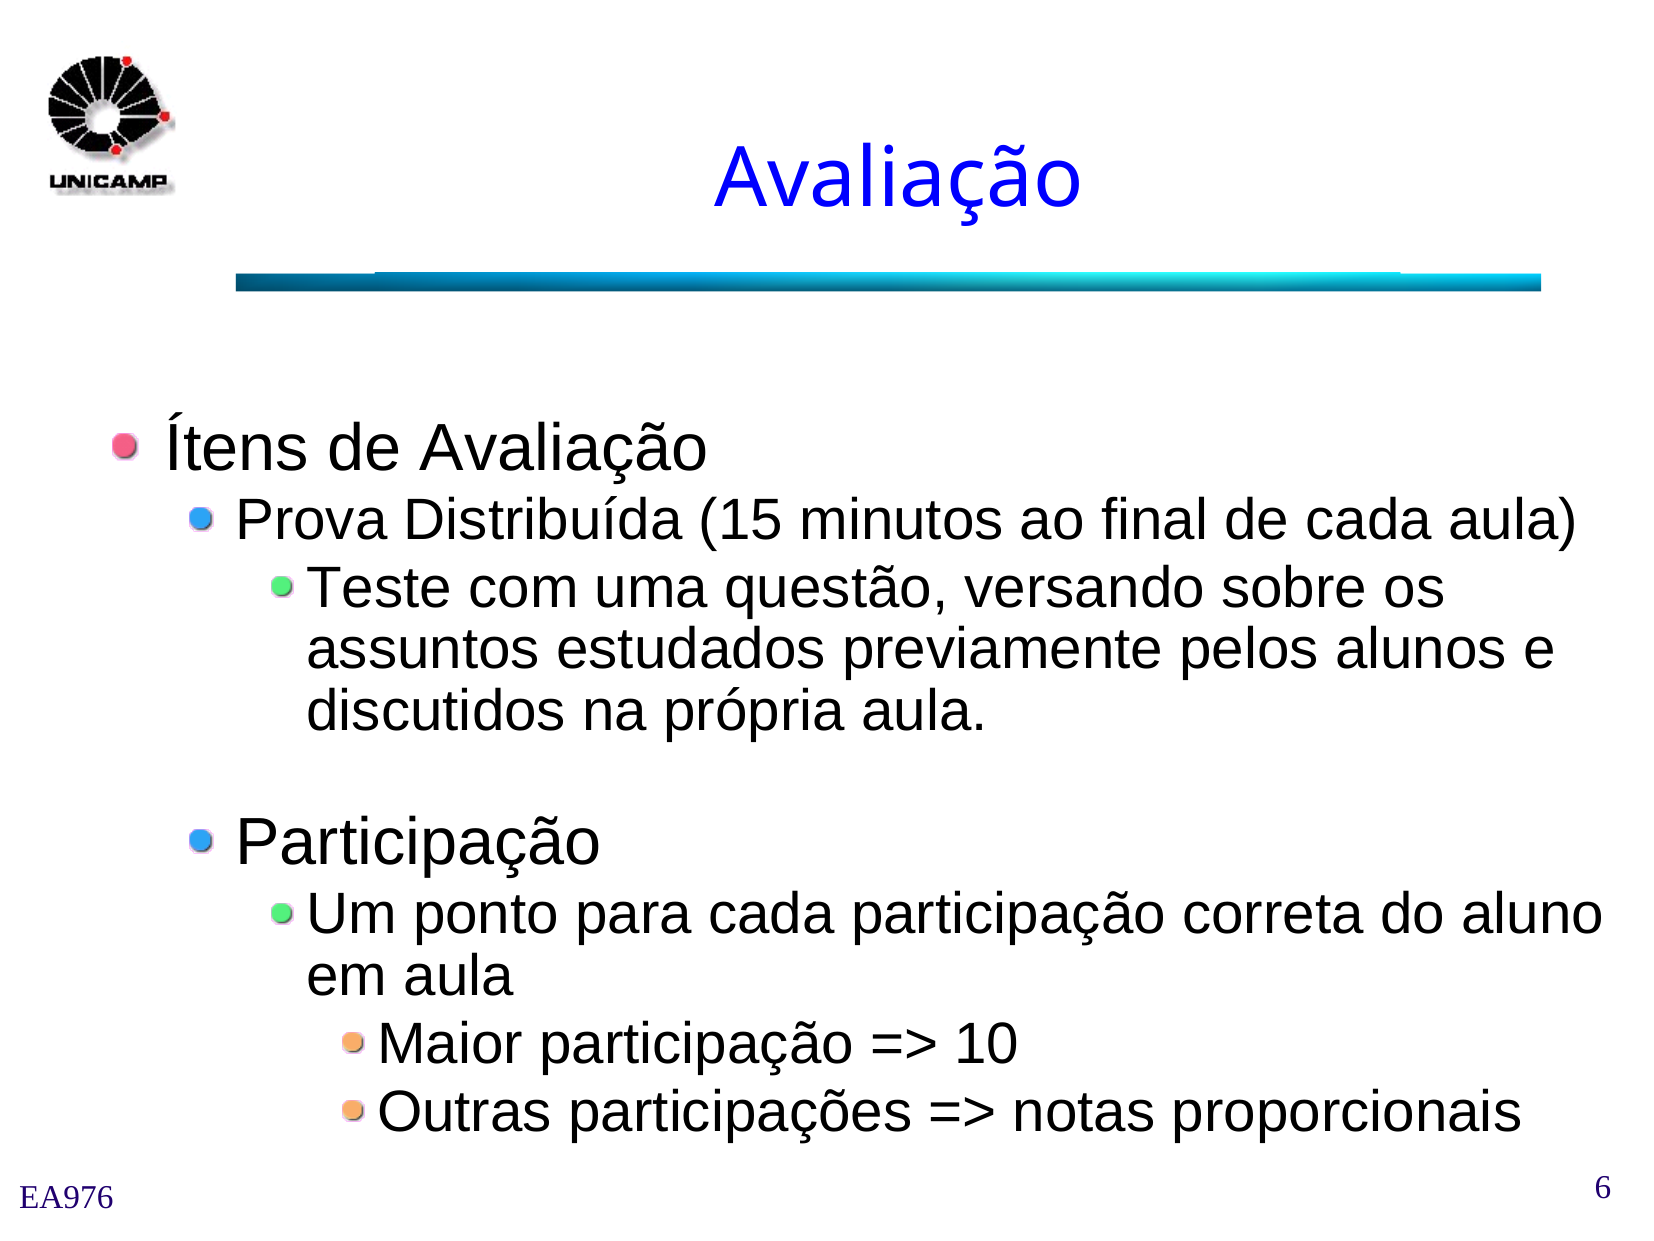

# Avaliação
Ítens de Avaliação
Prova Distribuída (15 minutos ao final de cada aula)
Teste com uma questão, versando sobre os assuntos estudados previamente pelos alunos e discutidos na própria aula.
Participação
Um ponto para cada participação correta do aluno em aula
Maior participação => 10
Outras participações => notas proporcionais
6